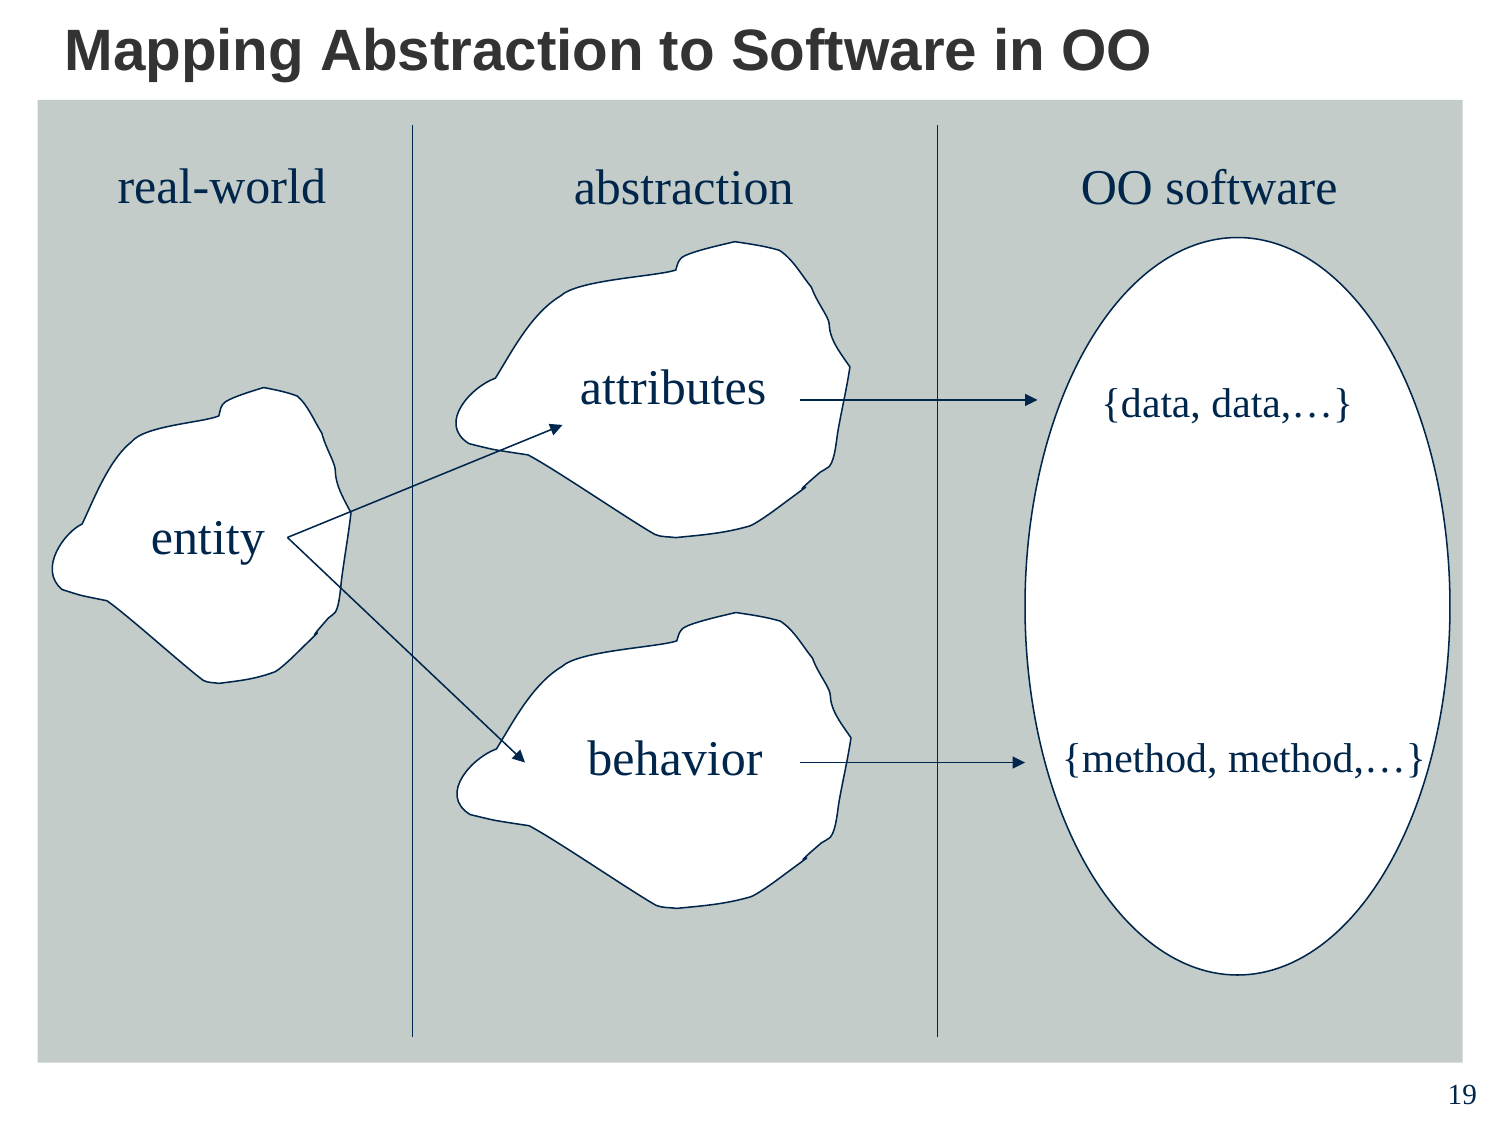

Mapping Abstraction to Software in OO
#
real-world
abstraction
OO software
attributes
{data, data,…}
entity
behavior
{method, method,…}